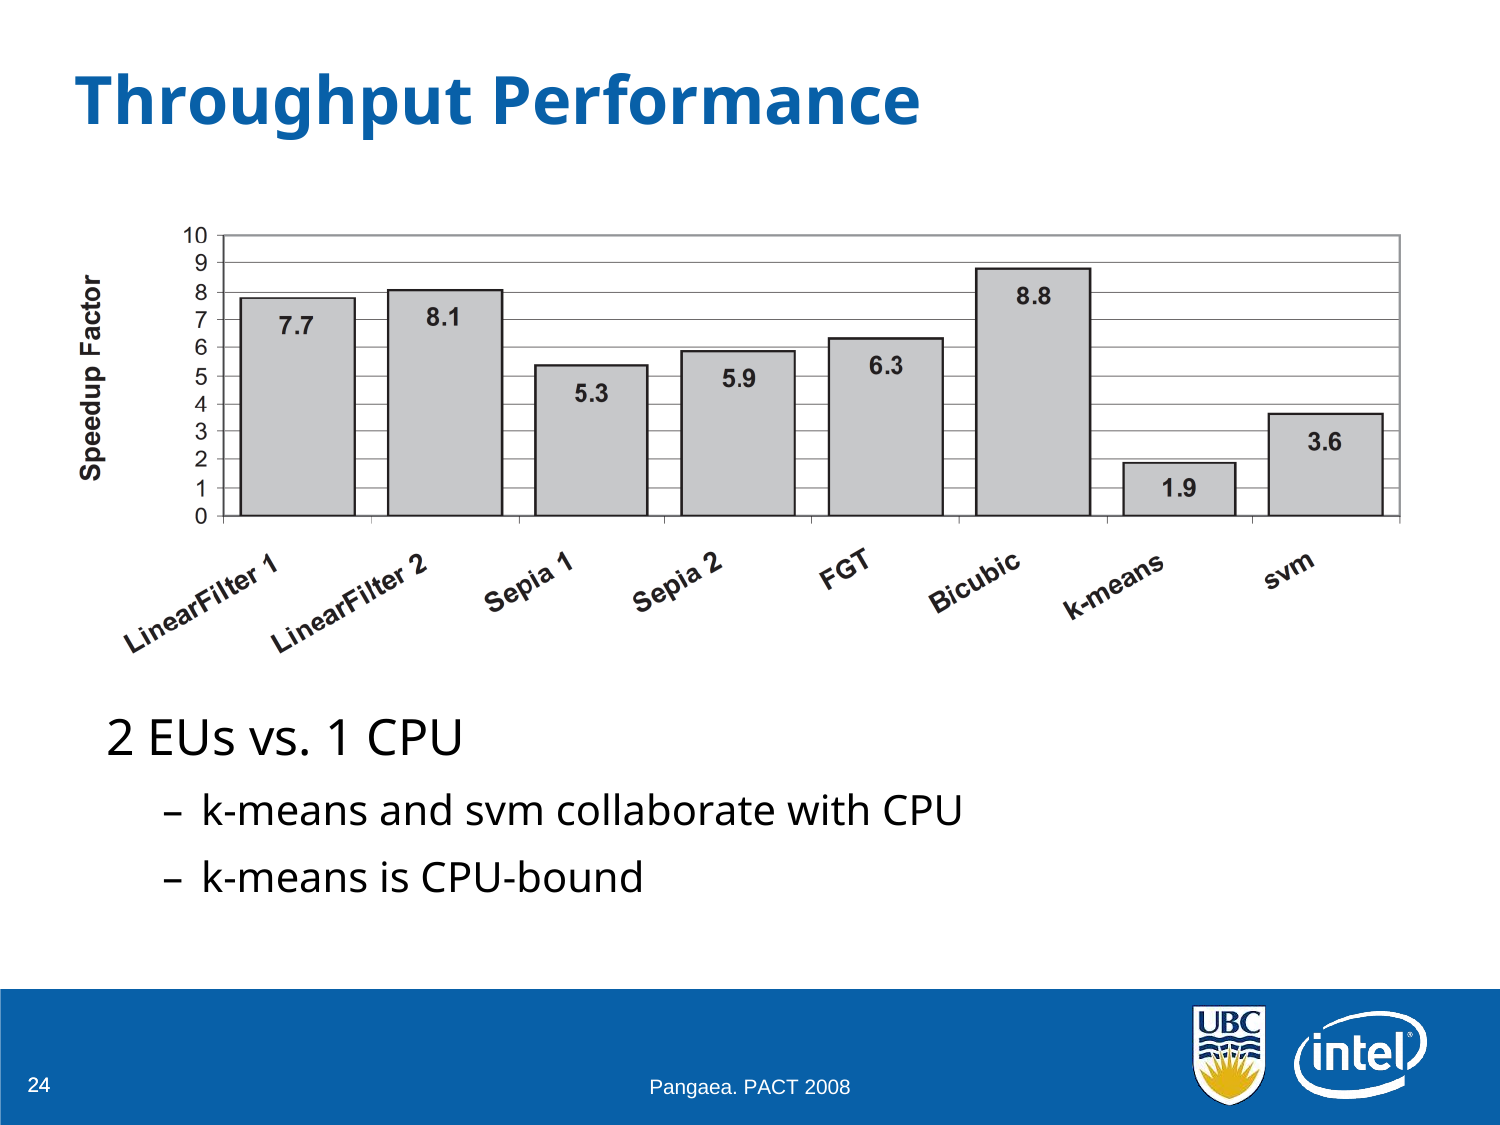

# Throughput Performance
2 EUs vs. 1 CPU
k-means and svm collaborate with CPU
k-means is CPU-bound